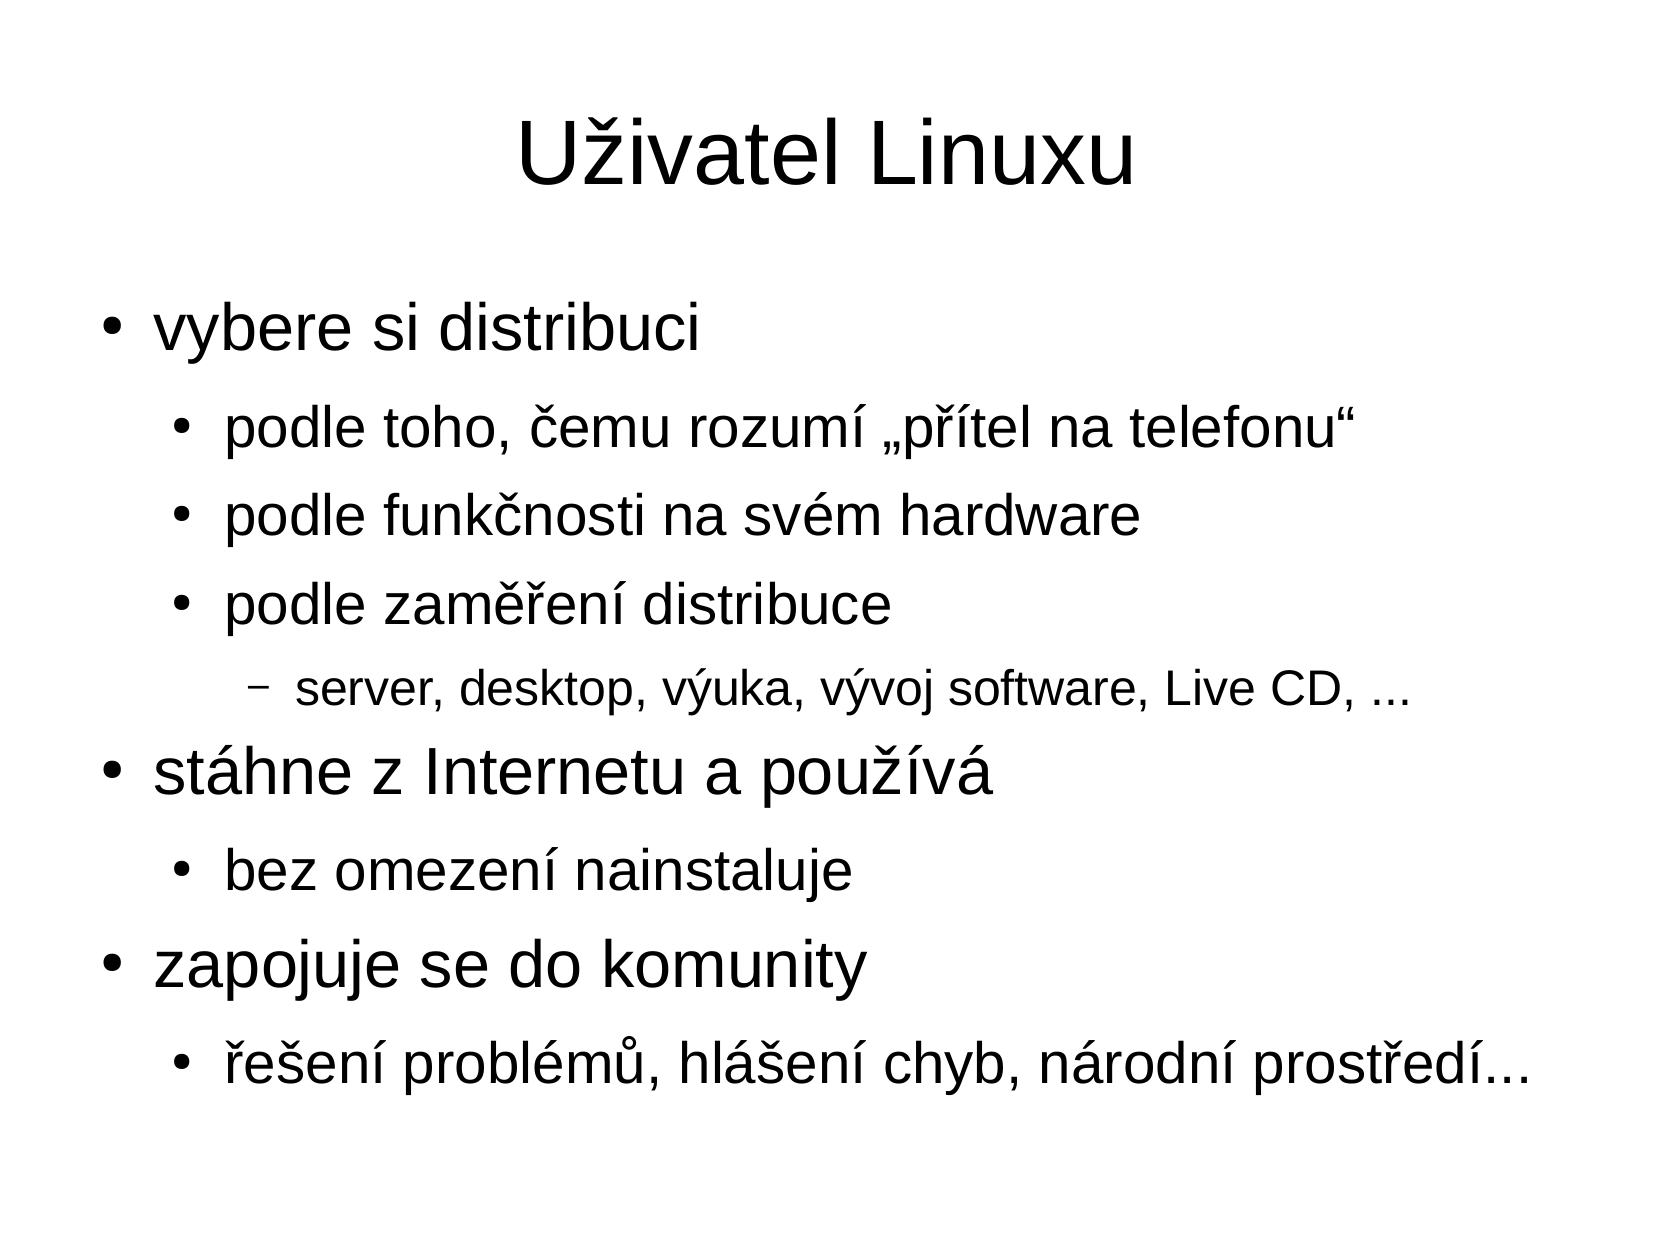

# Uživatel Linuxu
vybere si distribuci
podle toho, čemu rozumí „přítel na telefonu“
podle funkčnosti na svém hardware
podle zaměření distribuce
server, desktop, výuka, vývoj software, Live CD, ...
stáhne z Internetu a používá
bez omezení nainstaluje
zapojuje se do komunity
řešení problémů, hlášení chyb, národní prostředí...